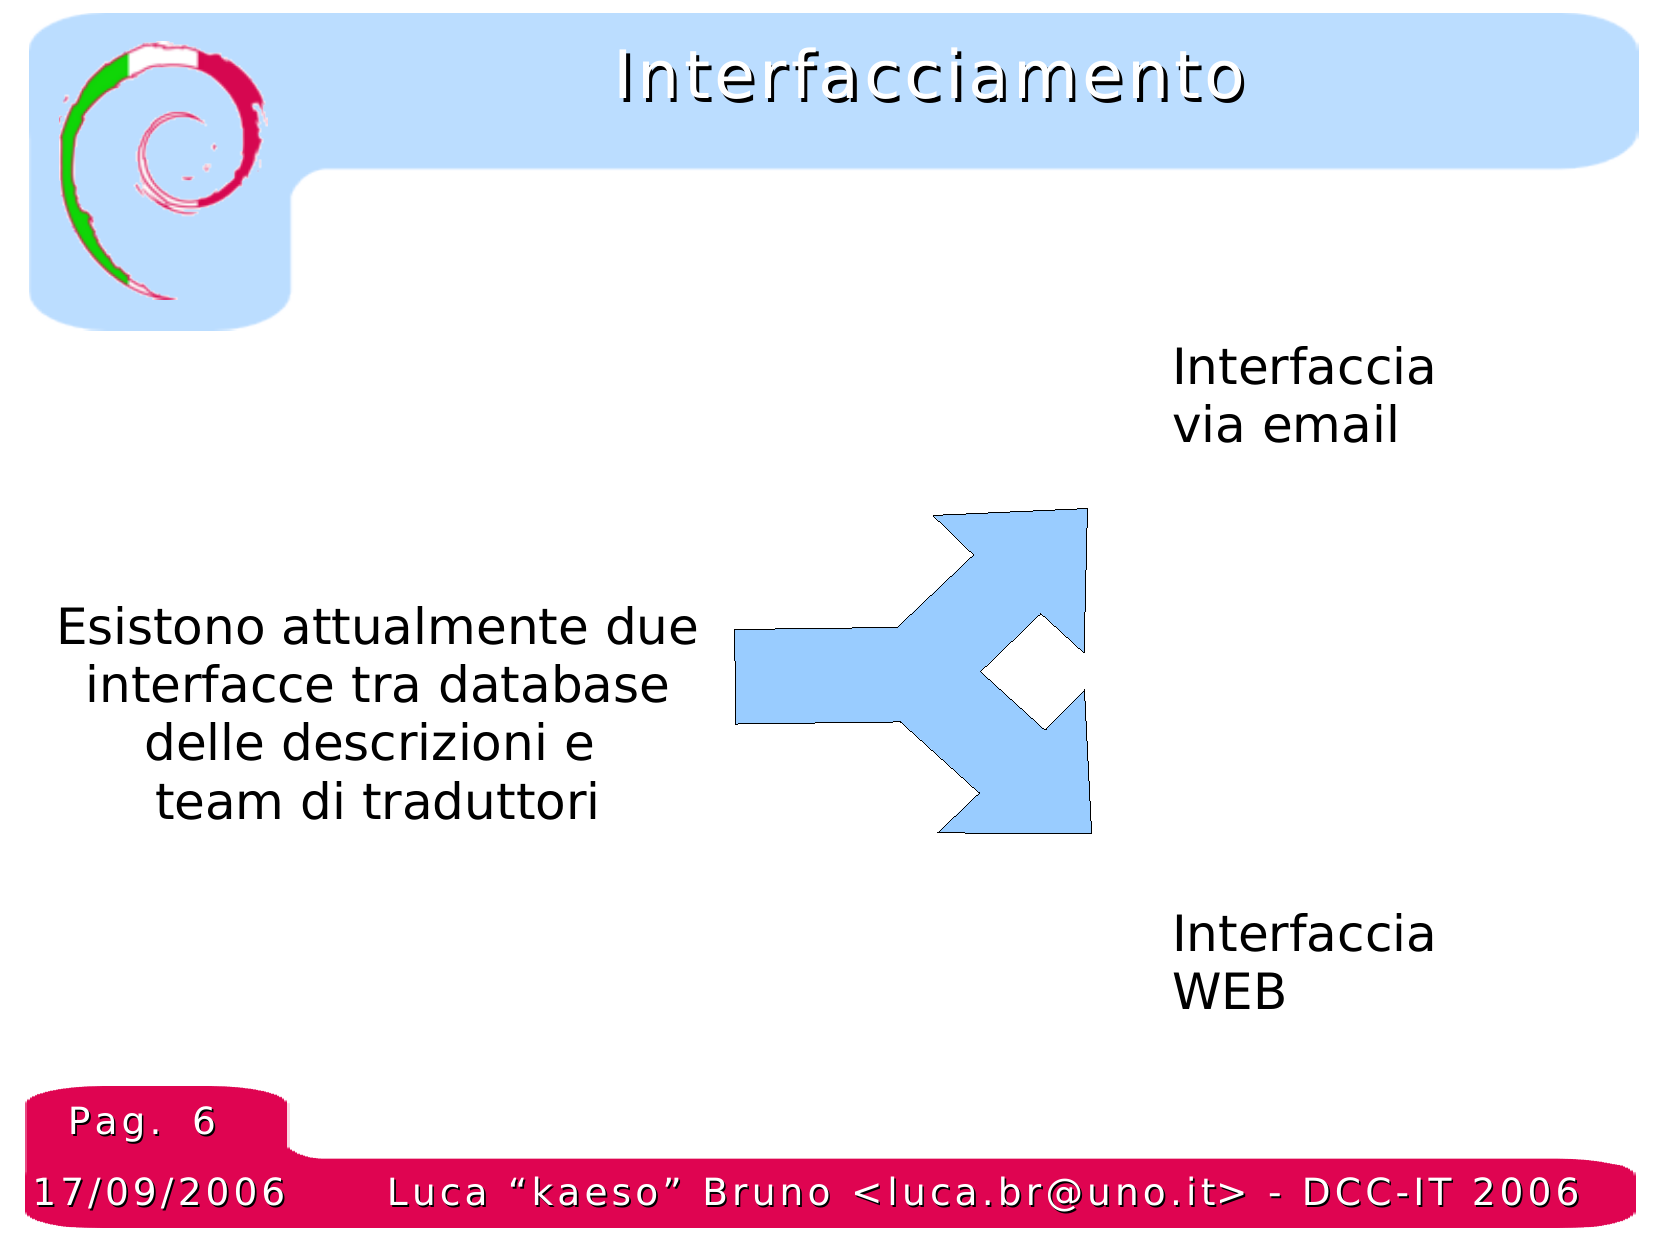

Interfacciamento
Interfaccia
via email
Esistono attualmente due interfacce tra database delle descrizioni e
team di traduttori
Interfaccia
WEB
Pag.
17/09/2006
Luca “kaeso” Bruno <luca.br@uno.it> - DCC-IT 2006